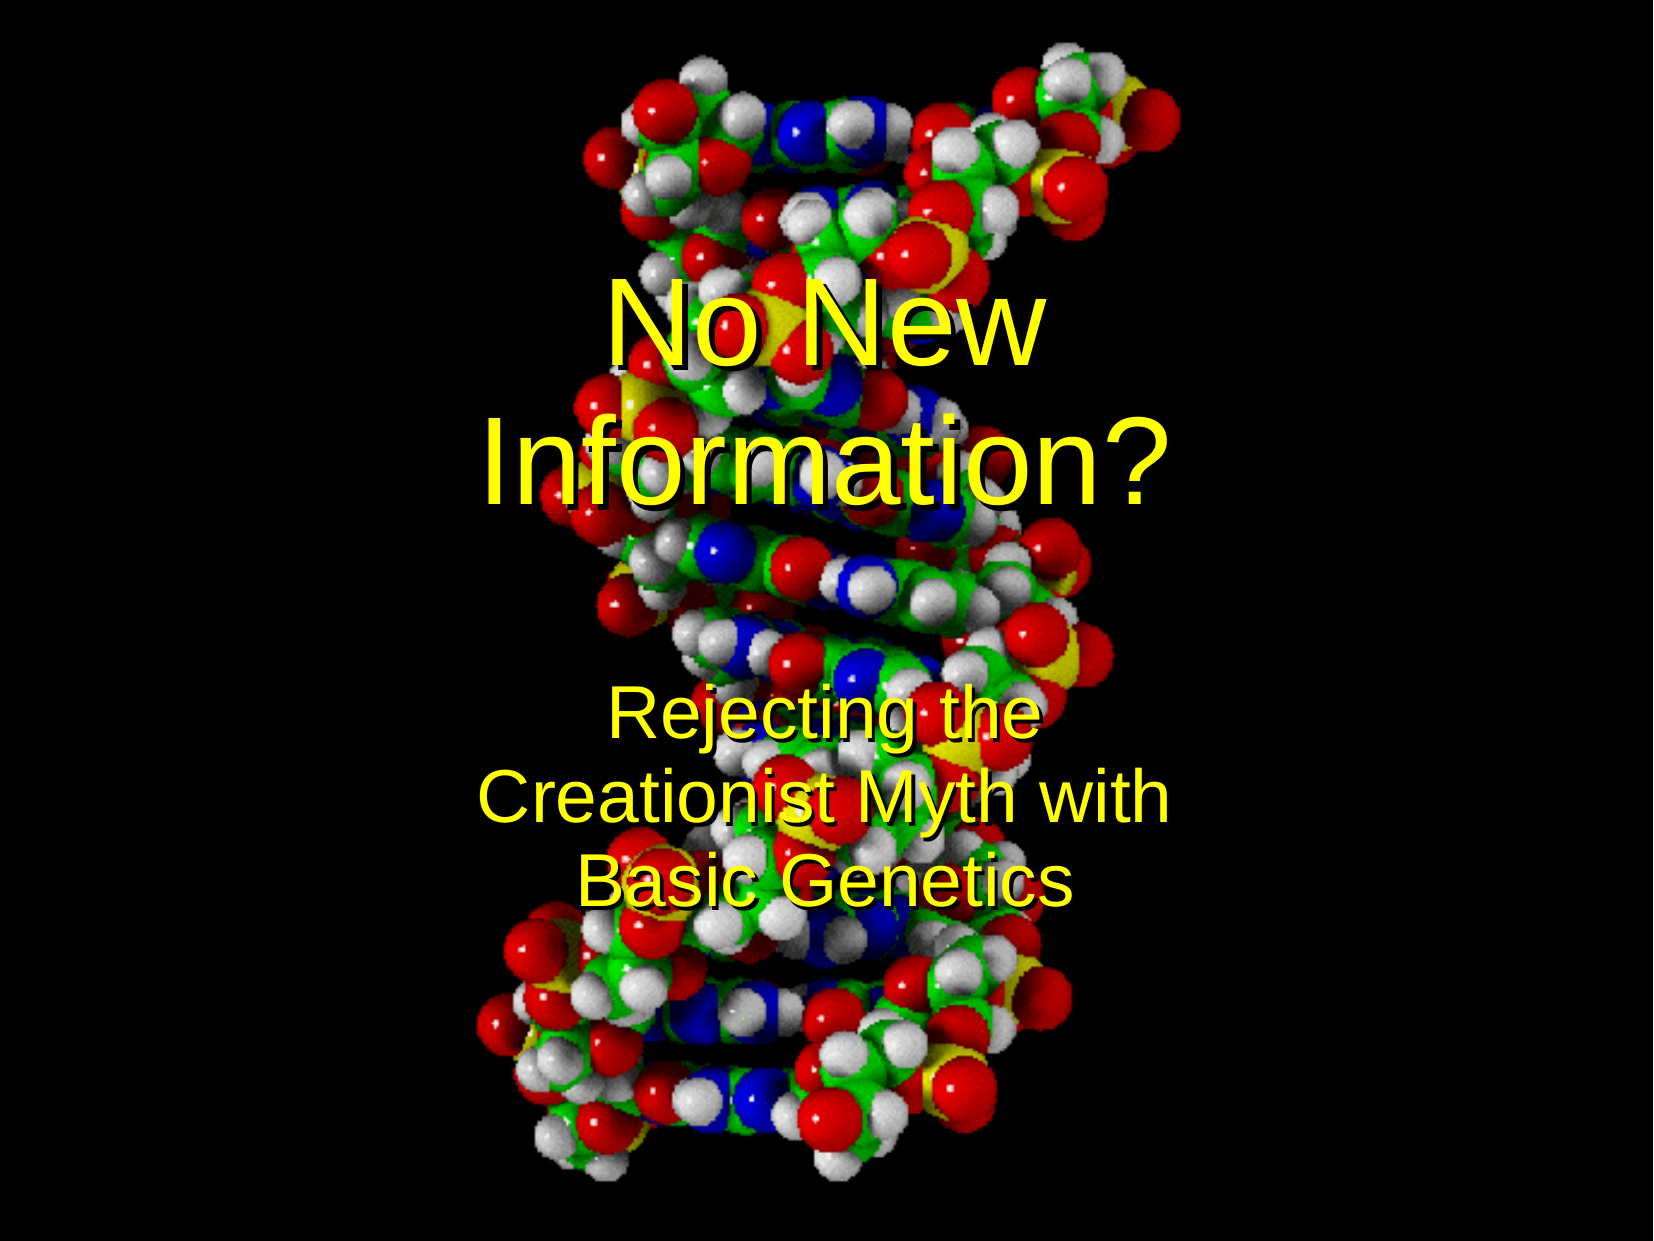

# No New Information? Rejecting the Creationist Myth with Basic Genetics